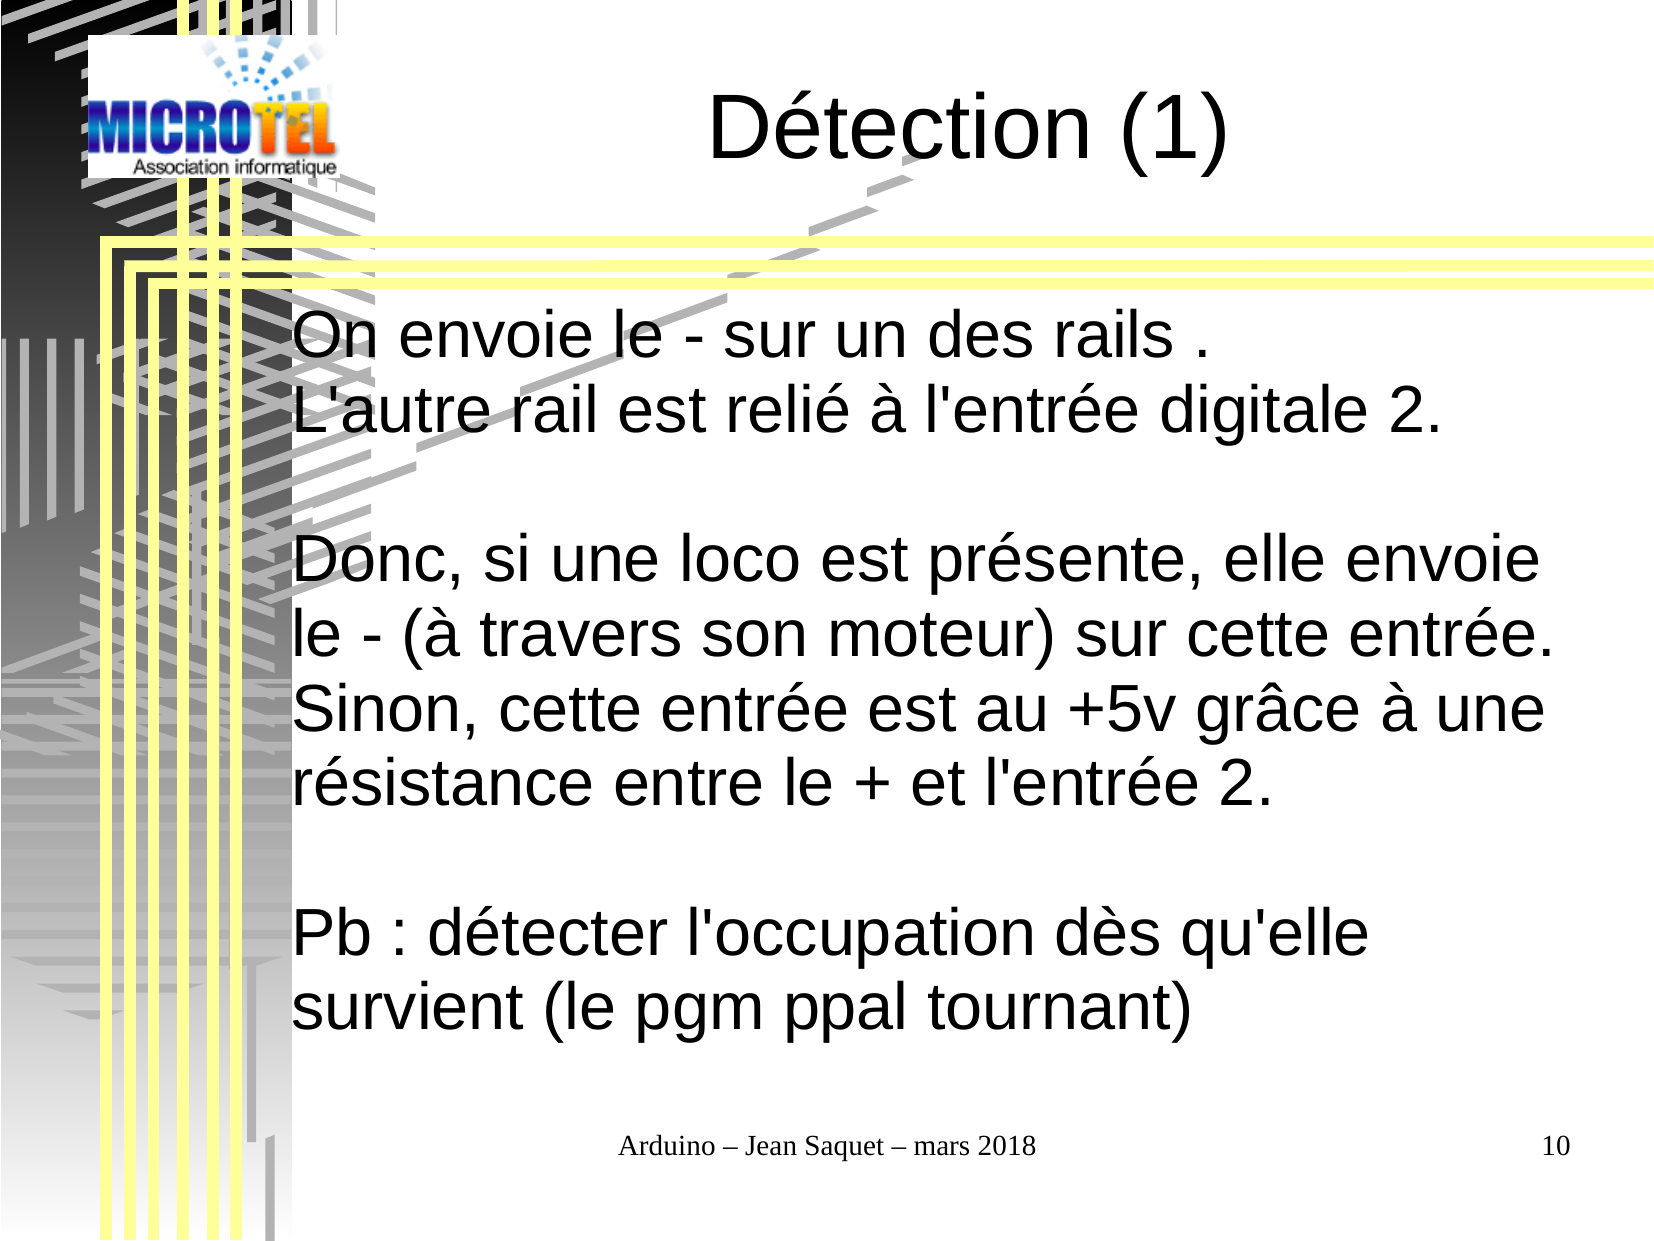

# Détection (1)
On envoie le - sur un des rails .
L'autre rail est relié à l'entrée digitale 2.
Donc, si une loco est présente, elle envoie le - (à travers son moteur) sur cette entrée. Sinon, cette entrée est au +5v grâce à une résistance entre le + et l'entrée 2.
Pb : détecter l'occupation dès qu'elle survient (le pgm ppal tournant)
10